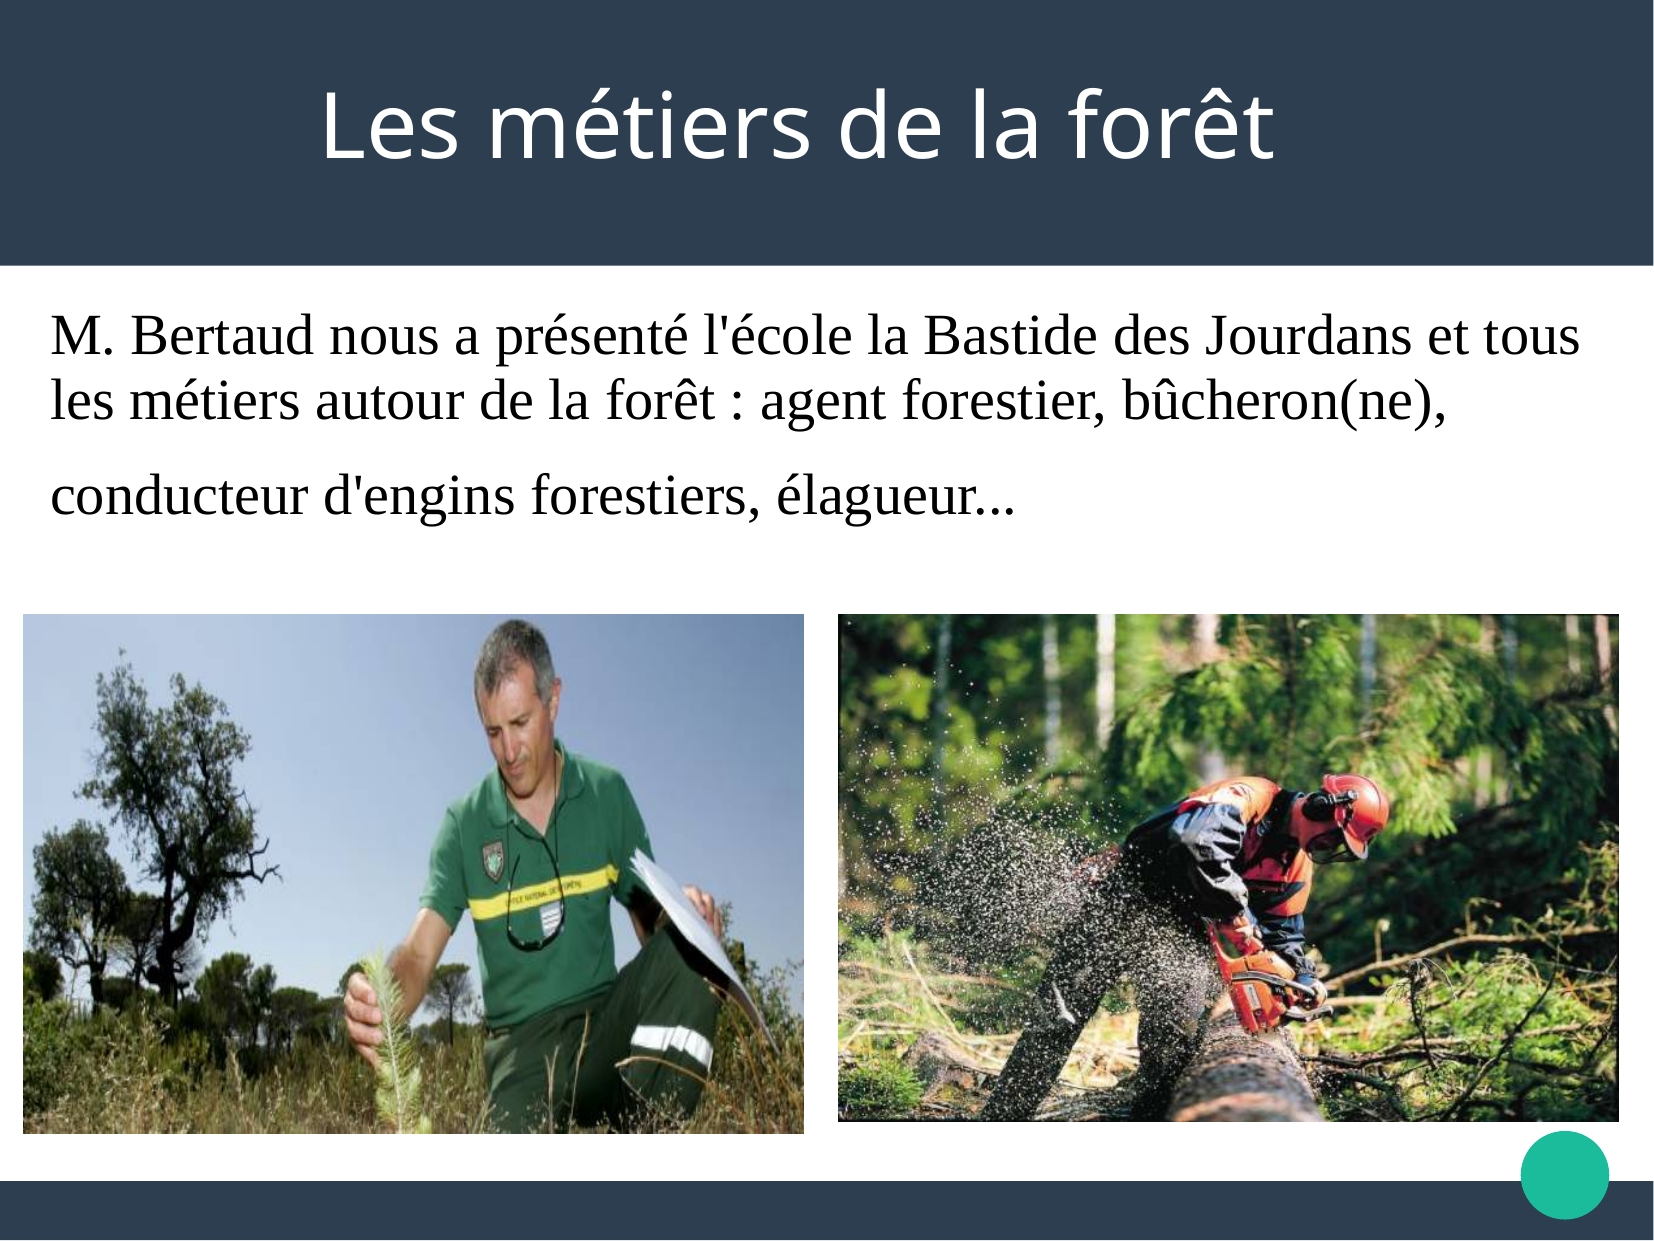

Les métiers de la forêt
M. Bertaud nous a présenté l'école la Bastide des Jourdans et tous les métiers autour de la forêt : agent forestier, bûcheron(ne), conducteur d'engins forestiers, élagueur...